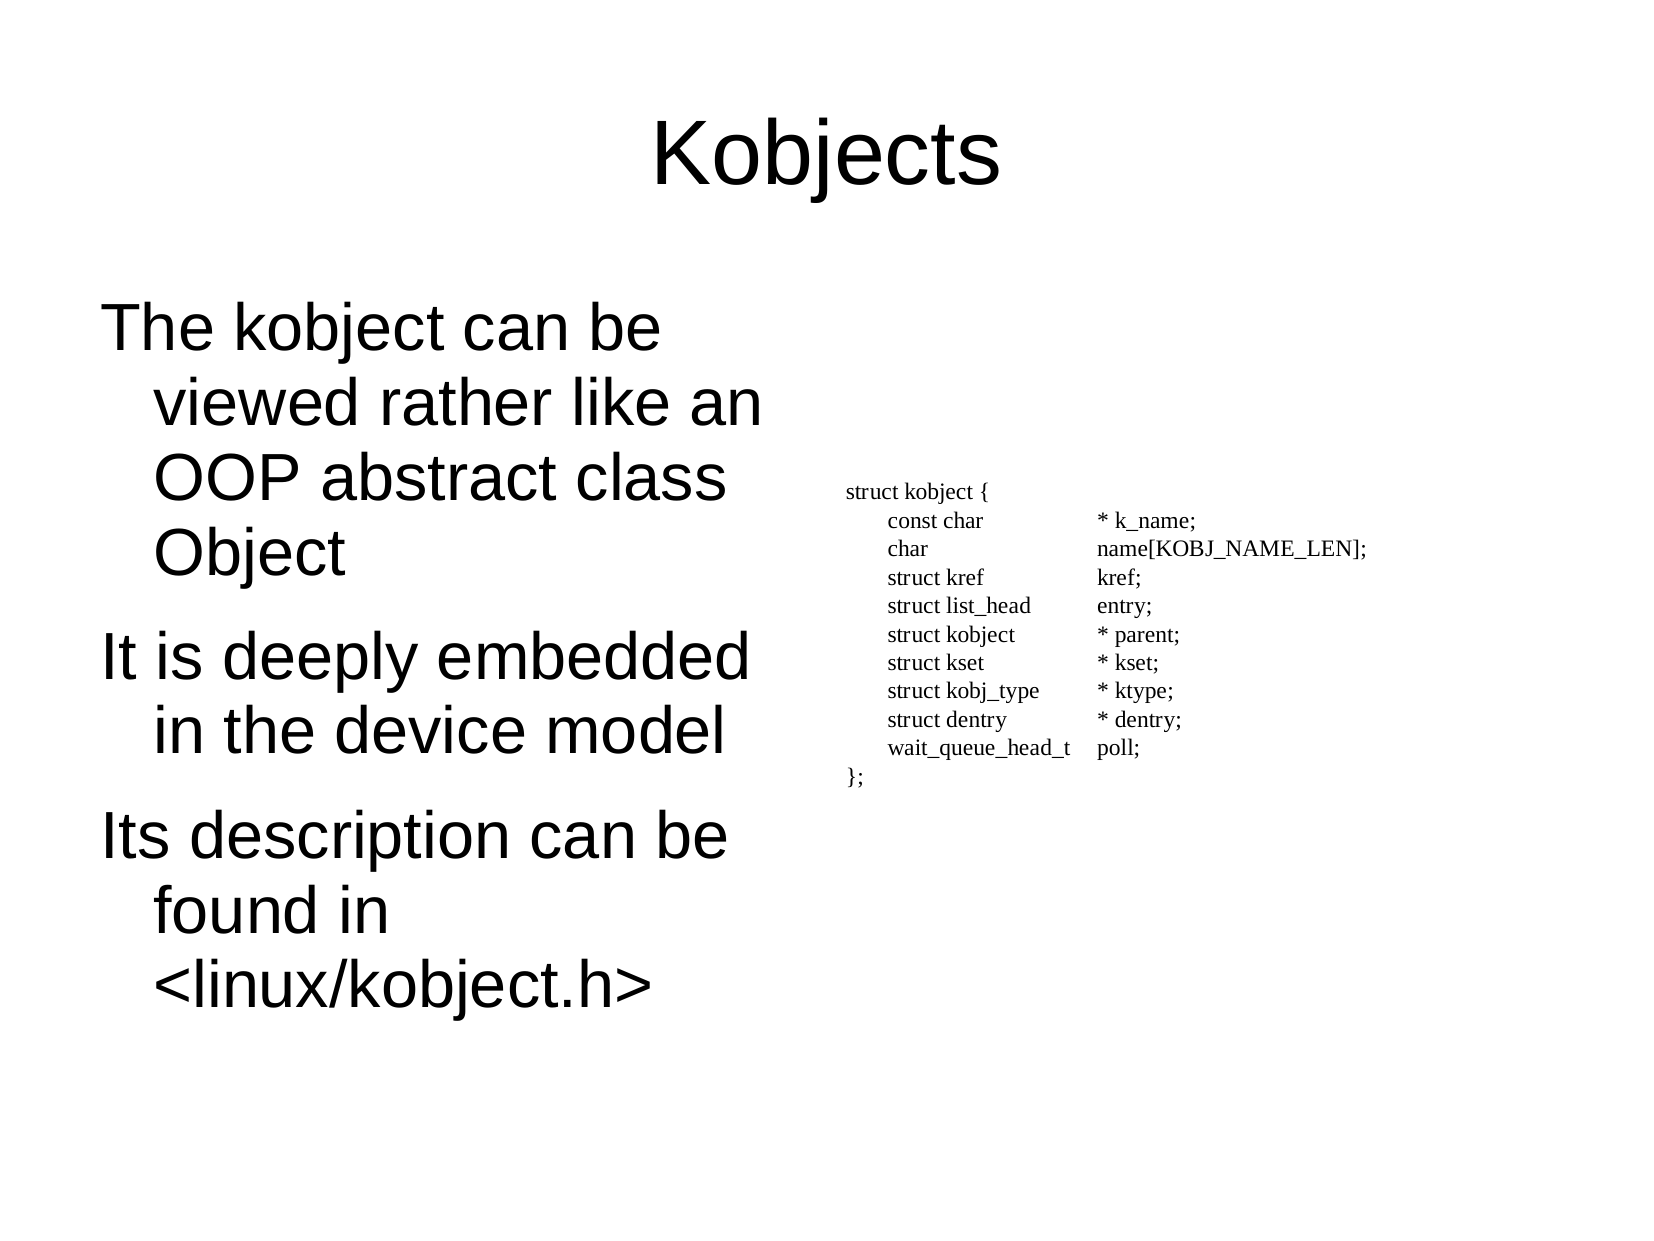

# Kobjects
The kobject can be viewed rather like an OOP abstract class Object
It is deeply embedded in the device model
Its description can be found in <linux/kobject.h>